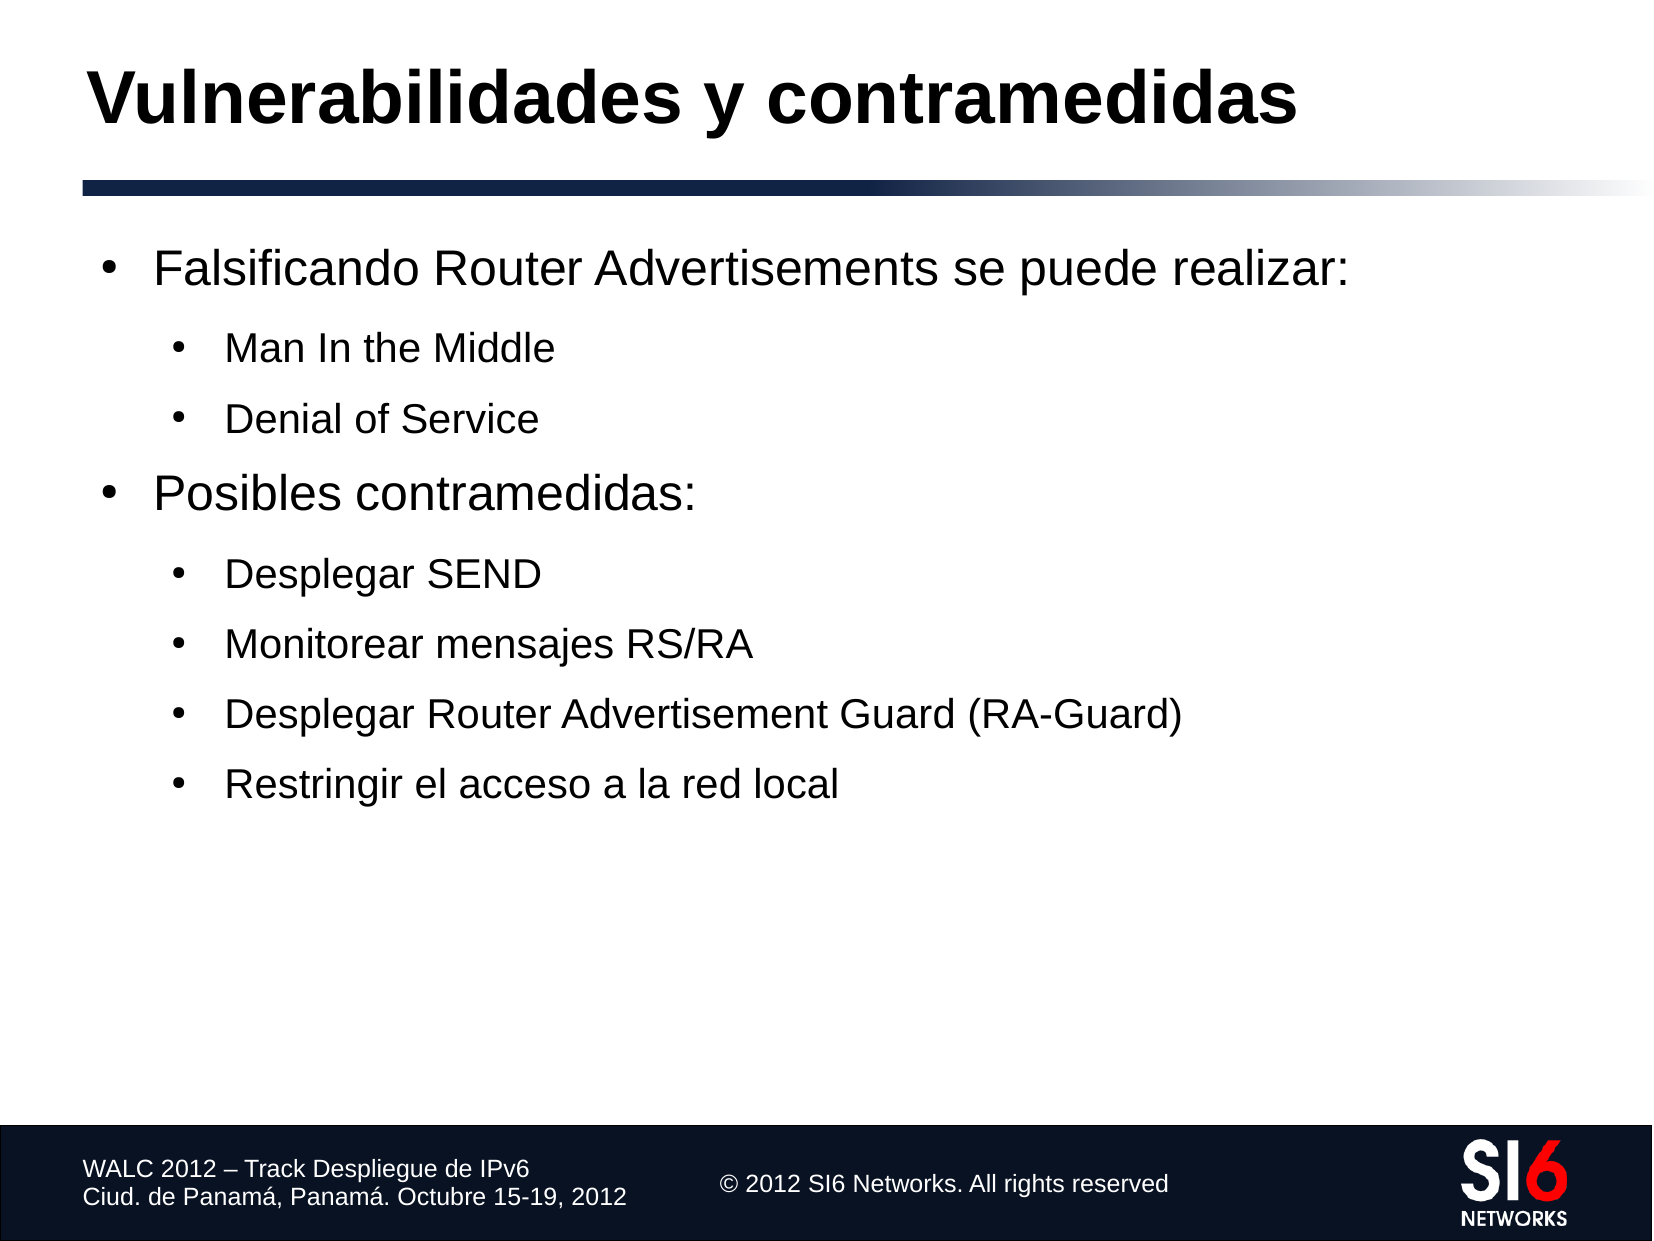

# Vulnerabilidades y contramedidas
Falsificando Router Advertisements se puede realizar:
Man In the Middle
Denial of Service
Posibles contramedidas:
Desplegar SEND
Monitorear mensajes RS/RA
Desplegar Router Advertisement Guard (RA-Guard)
Restringir el acceso a la red local
Congreso de Seguridad en Computo 2011